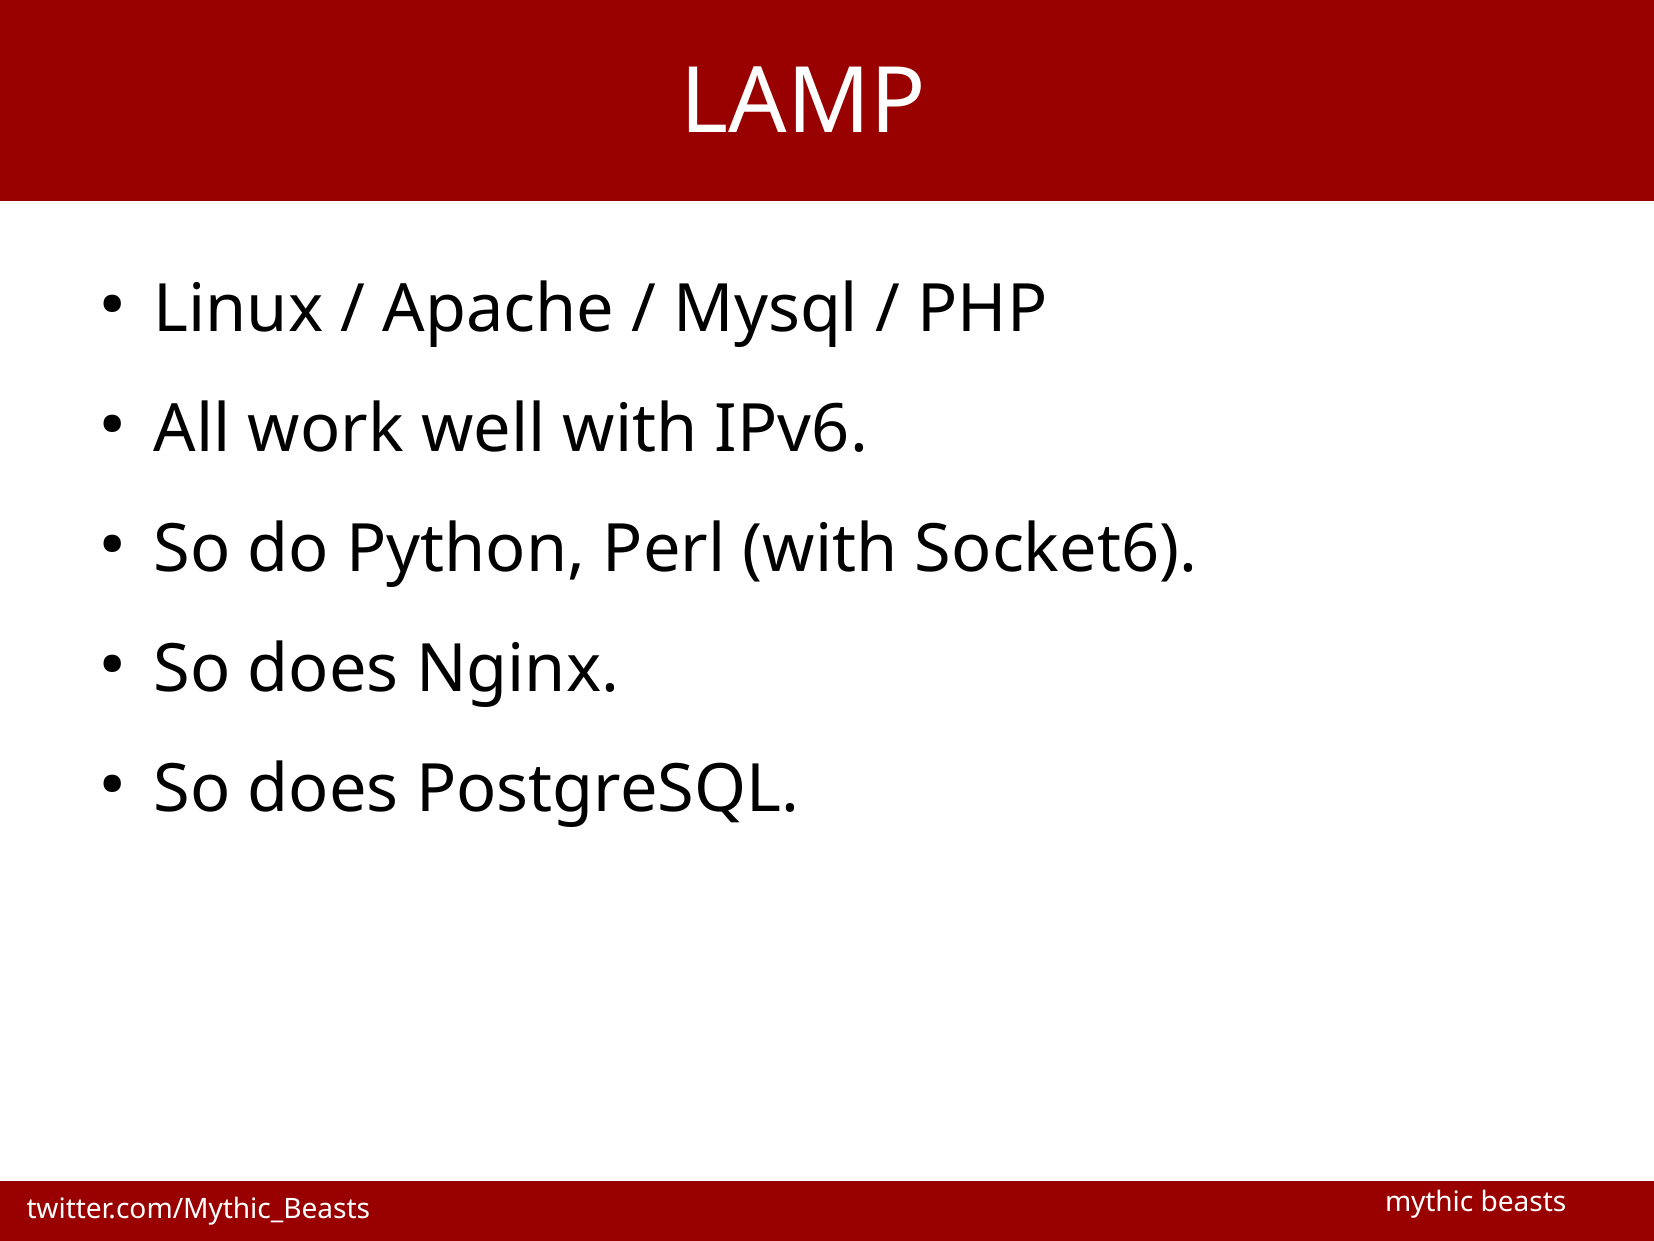

# LAMP
Linux / Apache / Mysql / PHP
All work well with IPv6.
So do Python, Perl (with Socket6).
So does Nginx.
So does PostgreSQL.